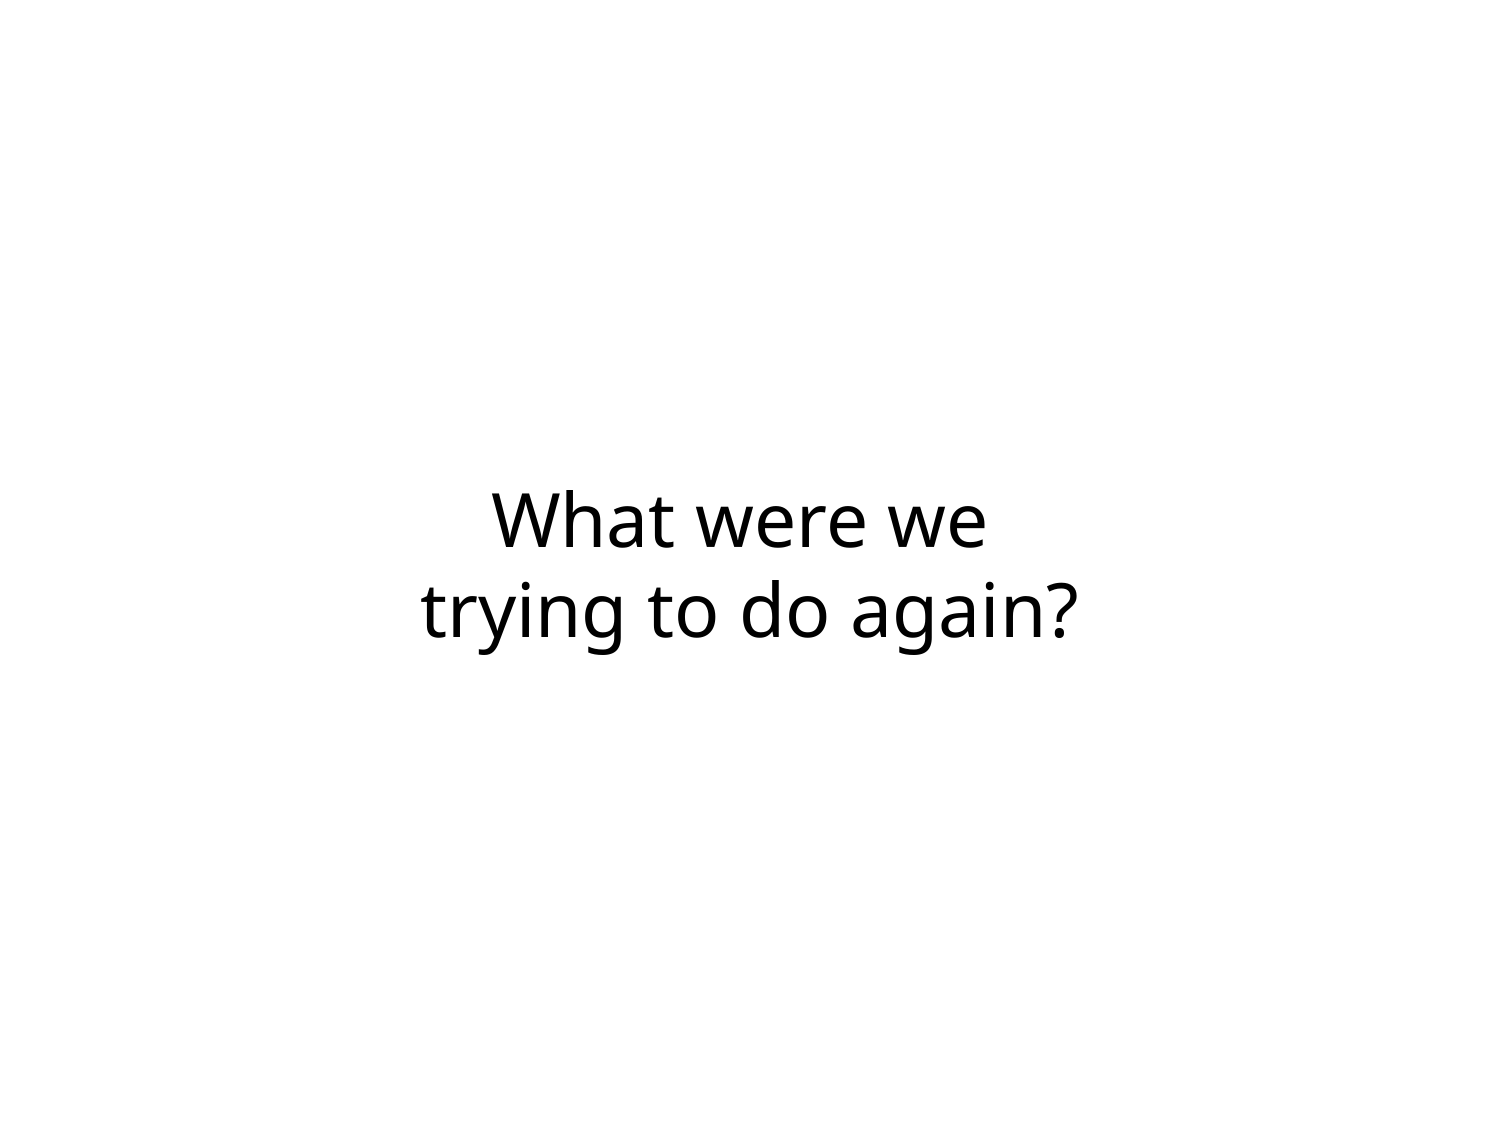

# What were we trying to do again?